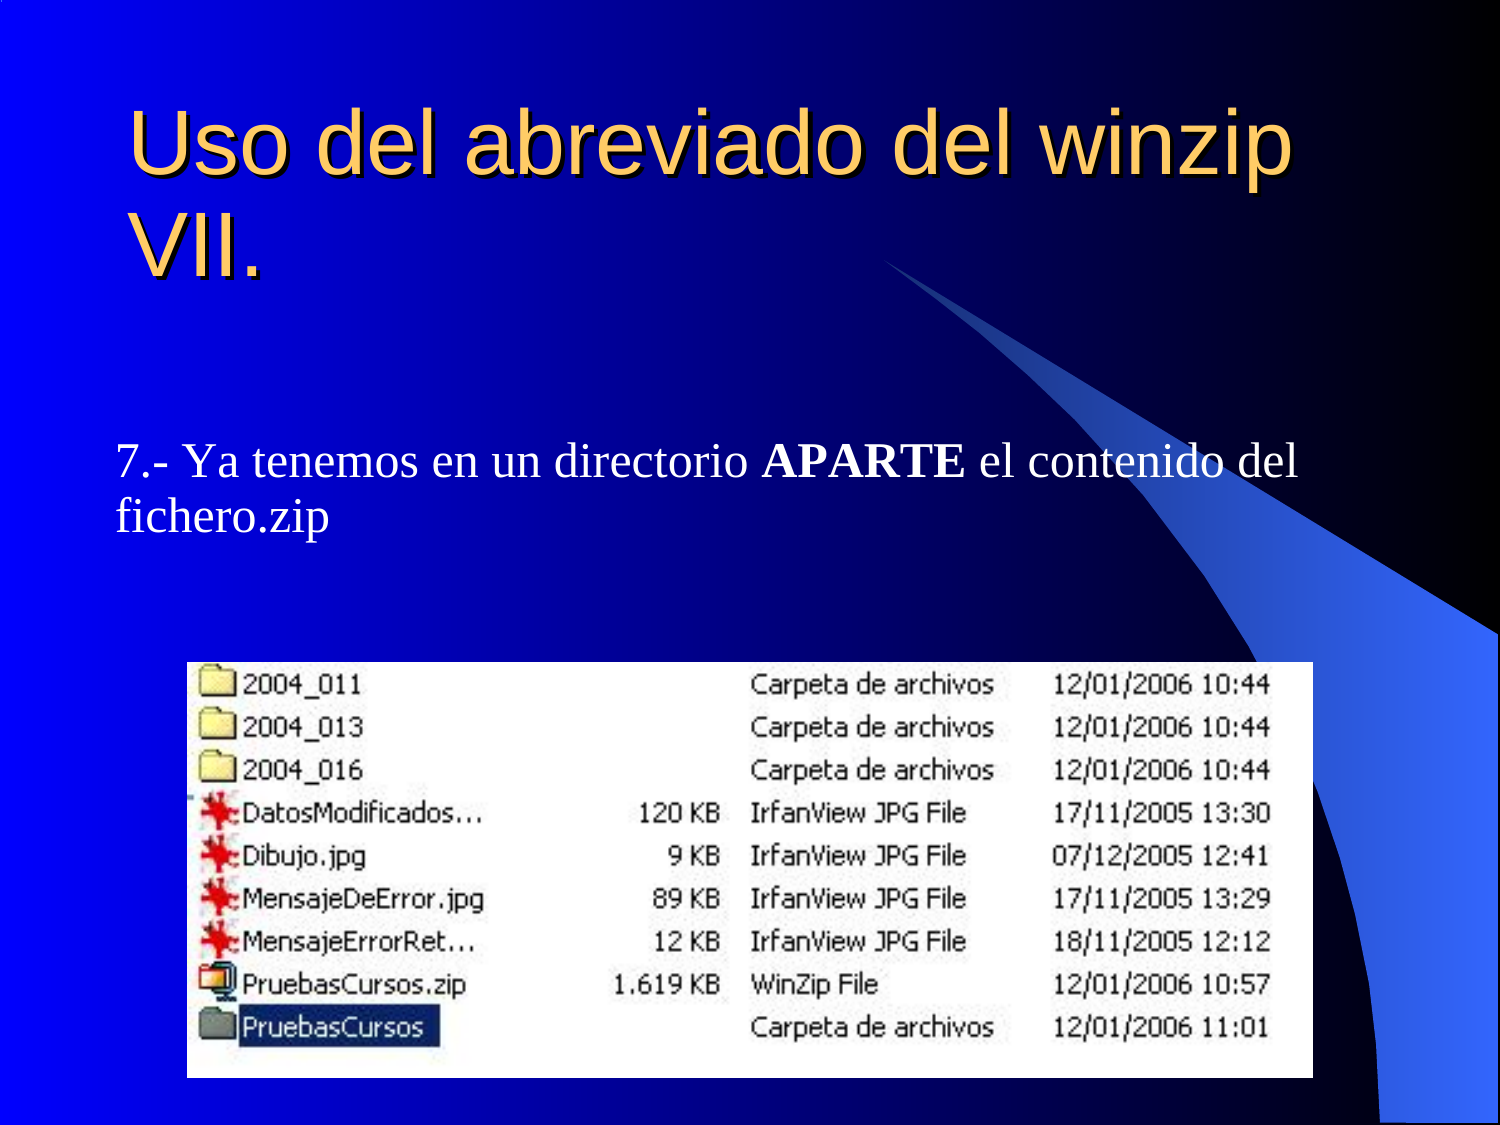

# Uso del abreviado del winzip VII.
7.- Ya tenemos en un directorio APARTE el contenido del fichero.zip